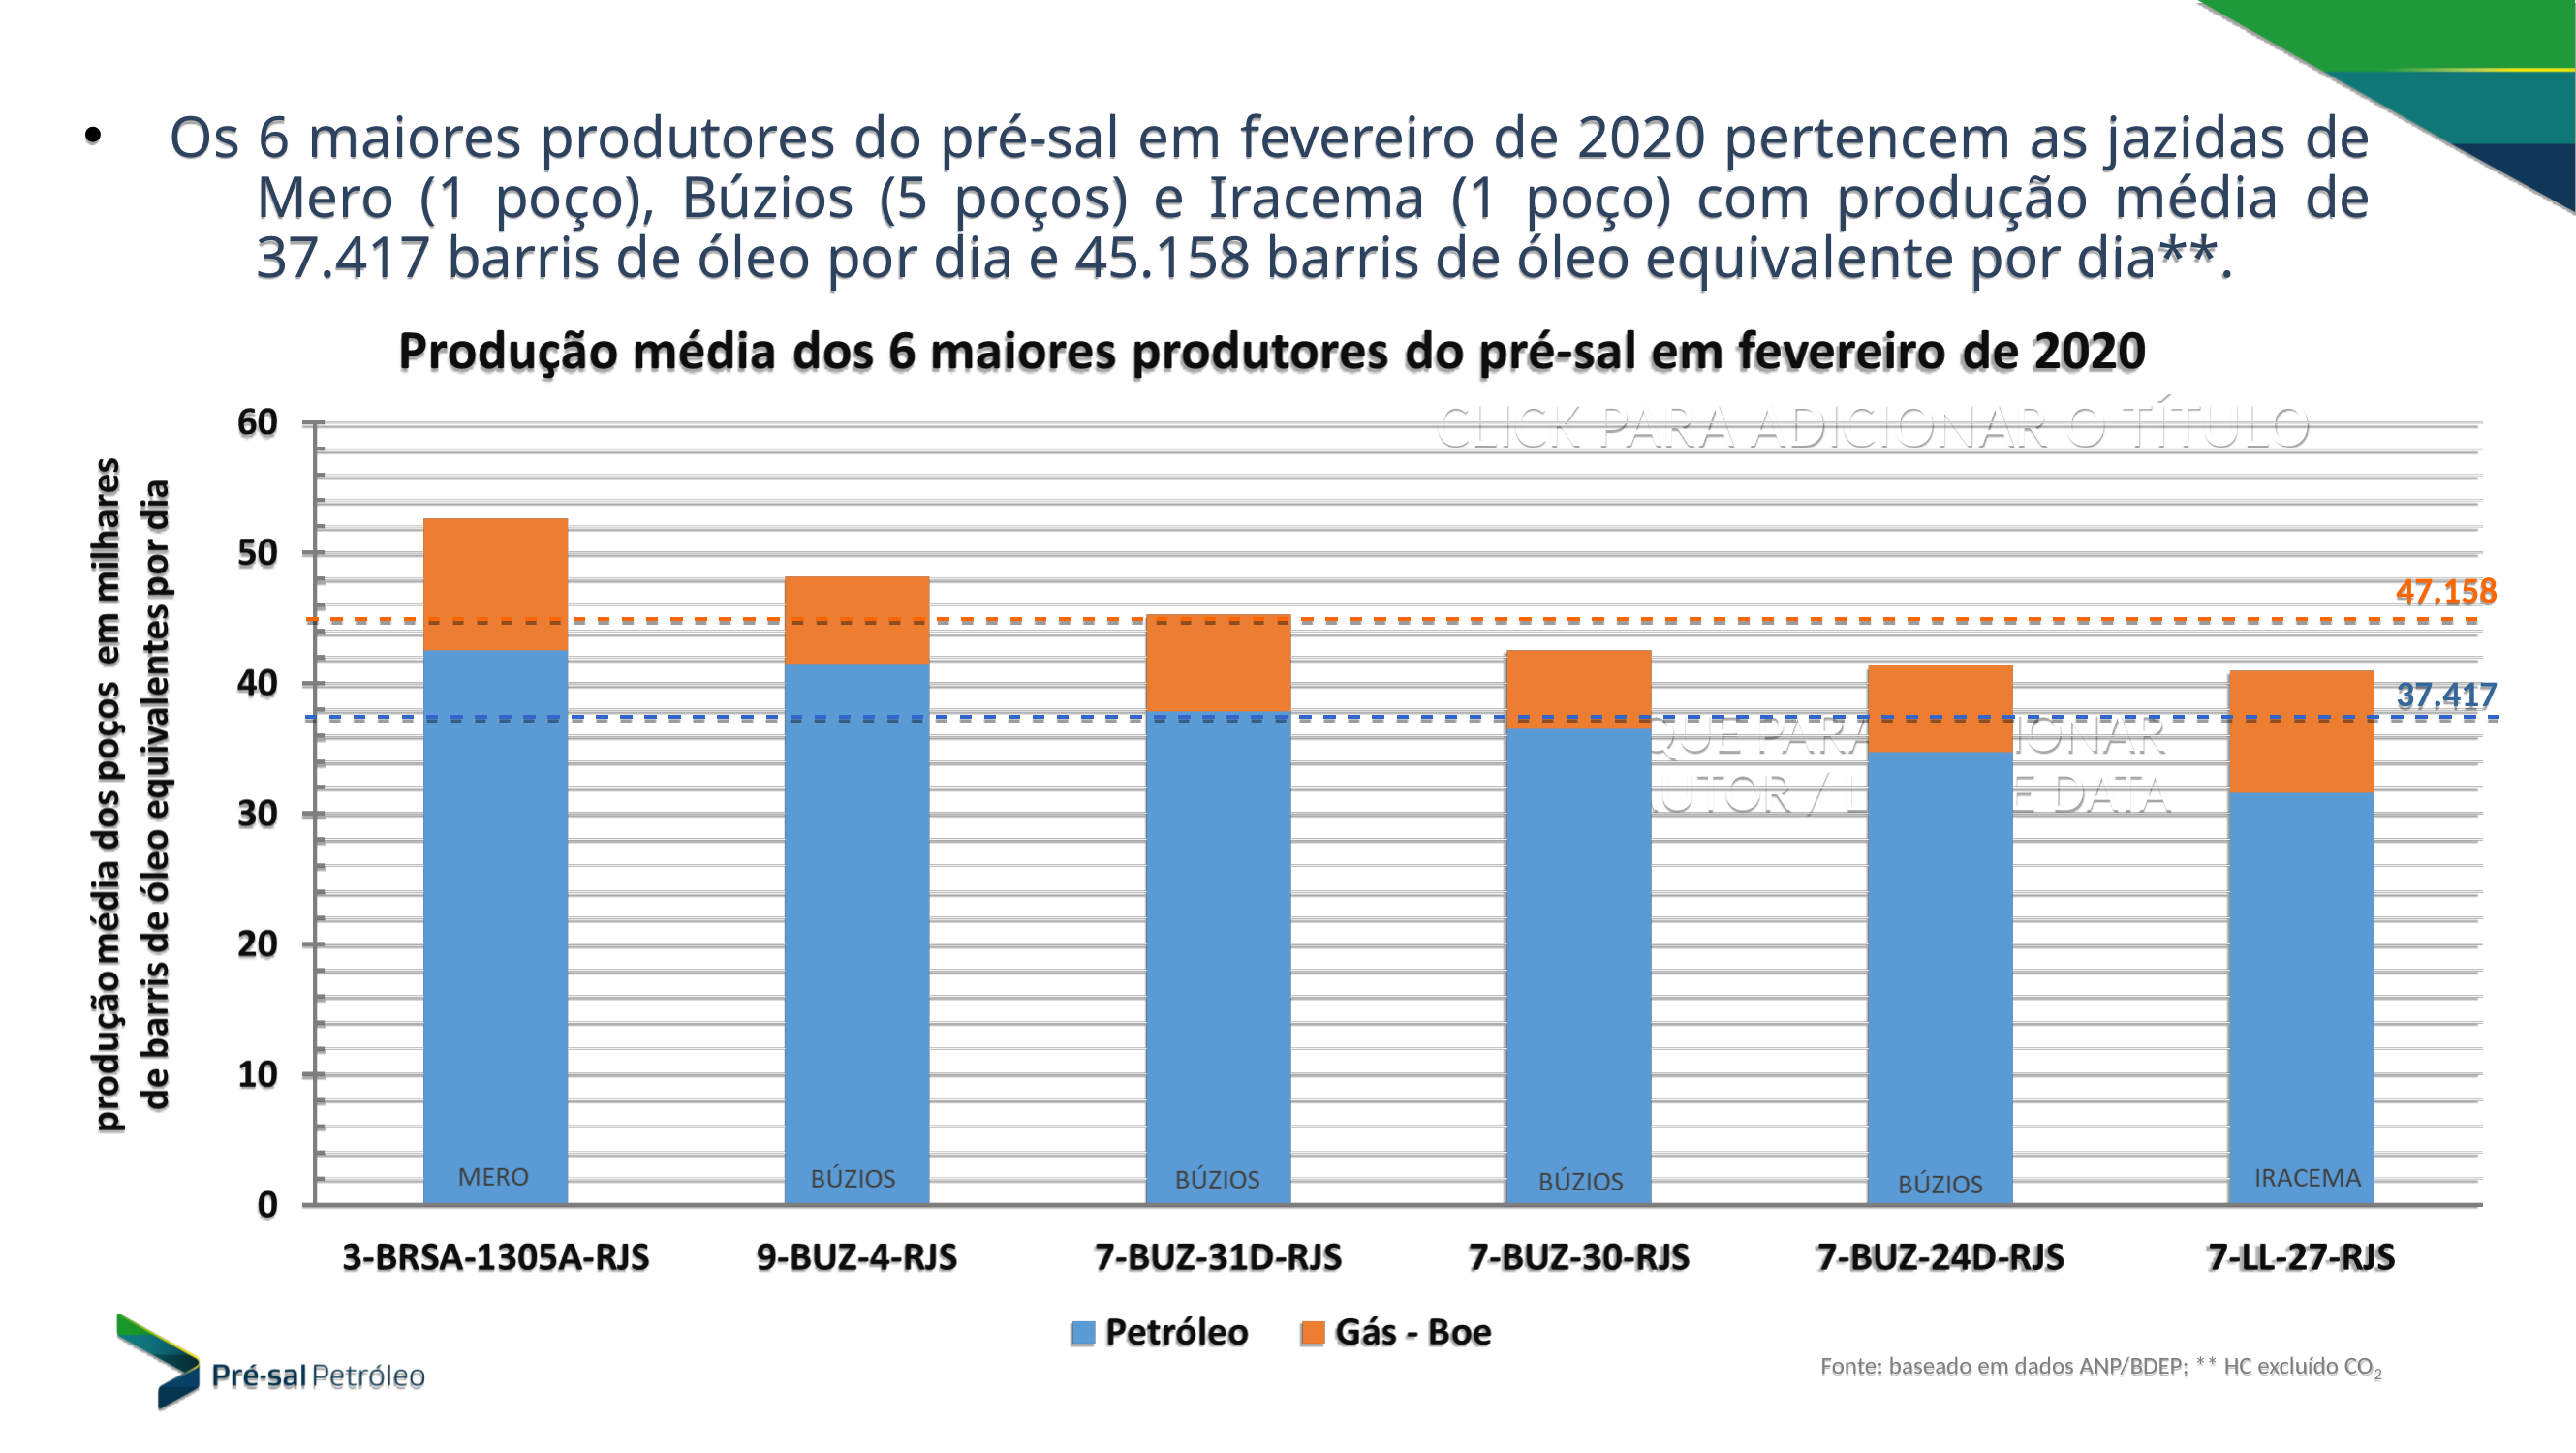

Os 6 maiores produtores do pré-sal em fevereiro de 2020 pertencem as jazidas de Mero (1 poço), Búzios (5 poços) e Iracema (1 poço) com produção média de 37.417 barris de óleo por dia e 45.158 barris de óleo equivalente por dia**.
47.158
37.417
Fonte: baseado em dados ANP/BDEP; ** HC excluído CO2